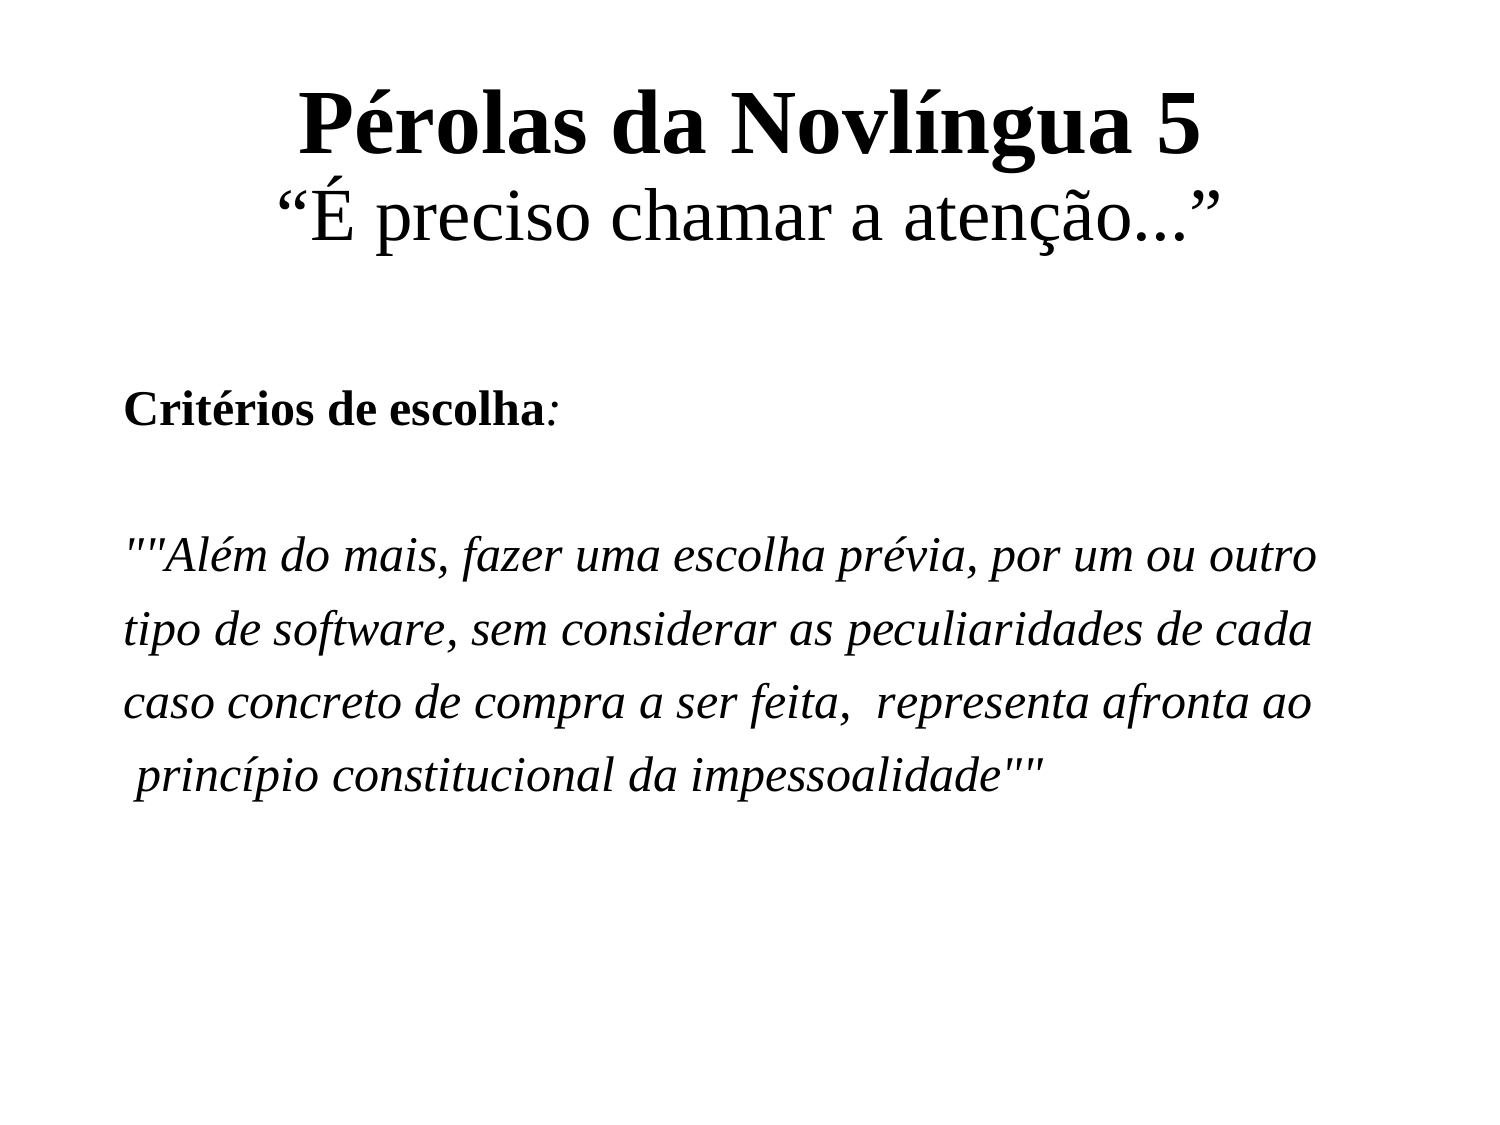

# Pérolas da Novlíngua 5 “É preciso chamar a atenção...”
Critérios de escolha:
""Além do mais, fazer uma escolha prévia, por um ou outro
tipo de software, sem considerar as peculiaridades de cada
caso concreto de compra a ser feita, representa afronta ao
 princípio constitucional da impessoalidade""